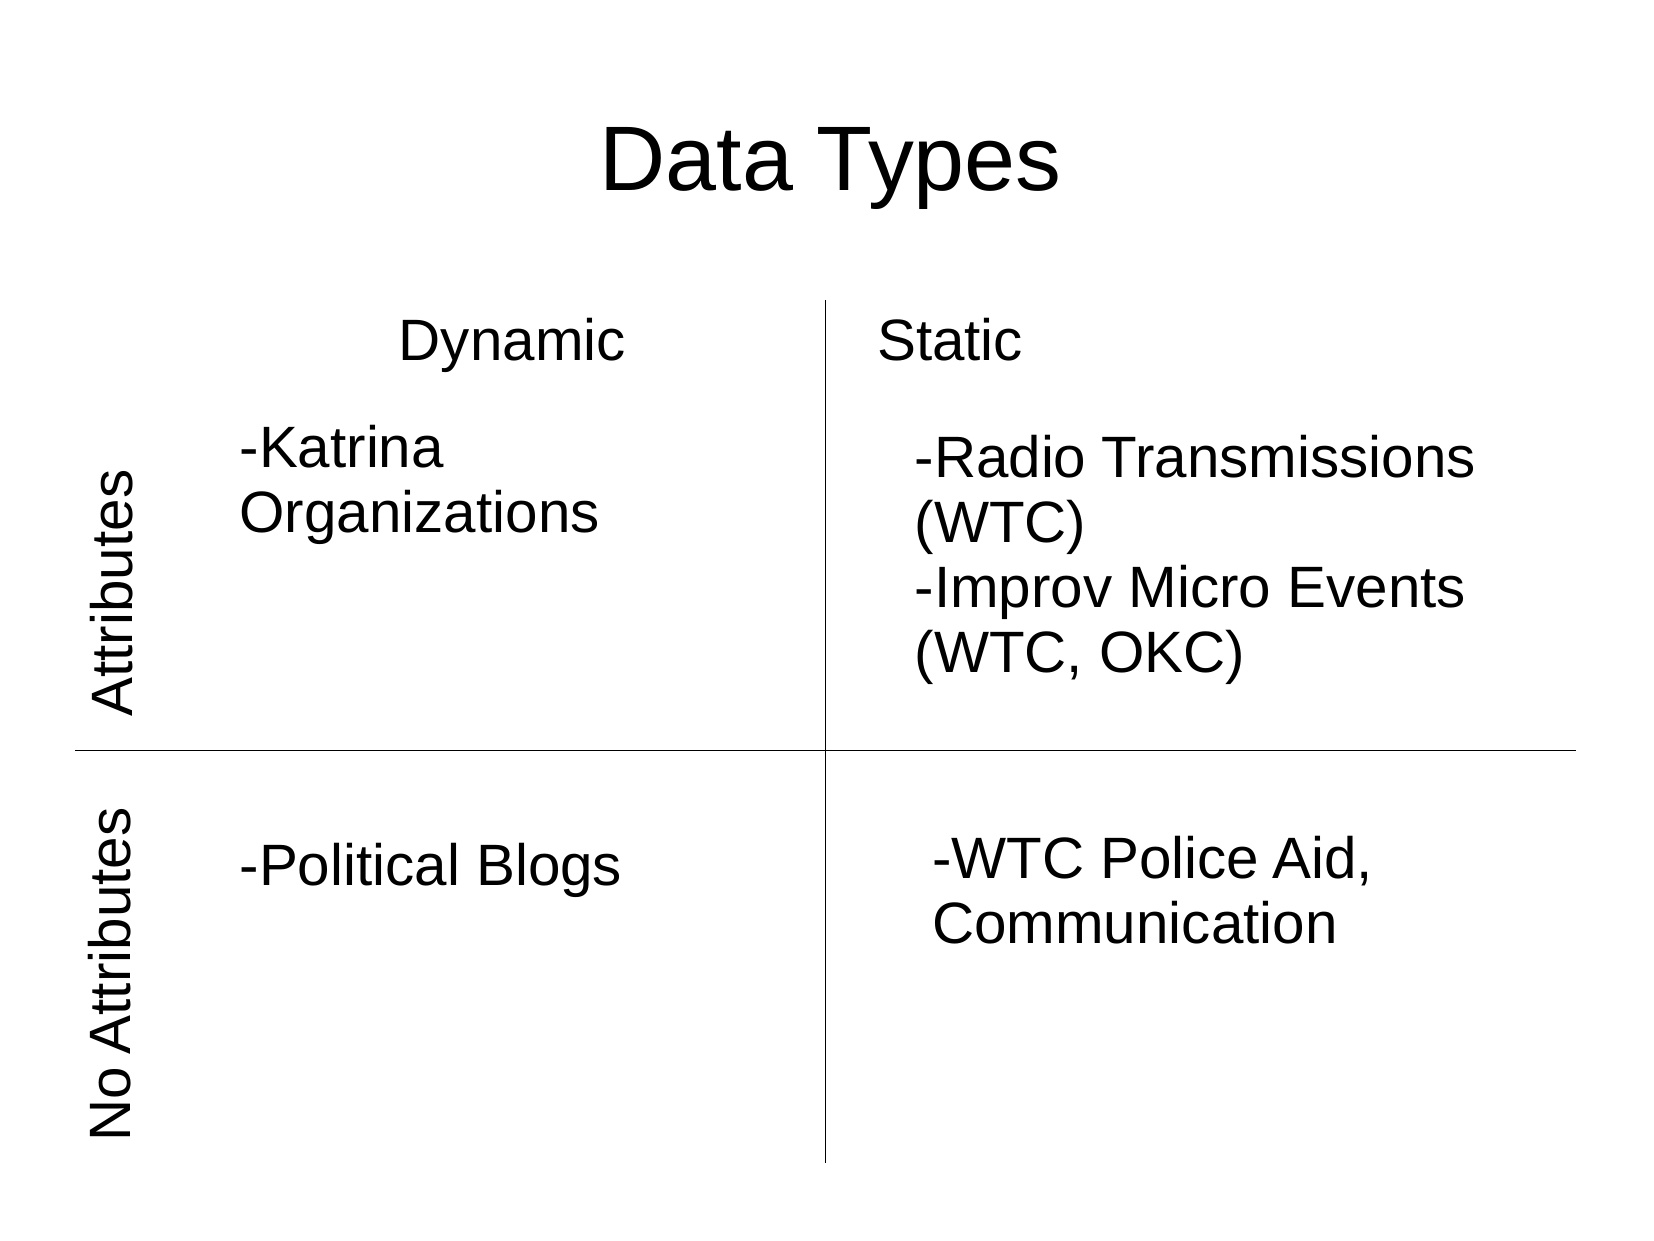

# Data Types
Dynamic
Static
-Katrina Organizations
-Radio Transmissions (WTC)
-Improv Micro Events (WTC, OKC)
Attributes
-WTC Police Aid, Communication
-Political Blogs
No Attributes